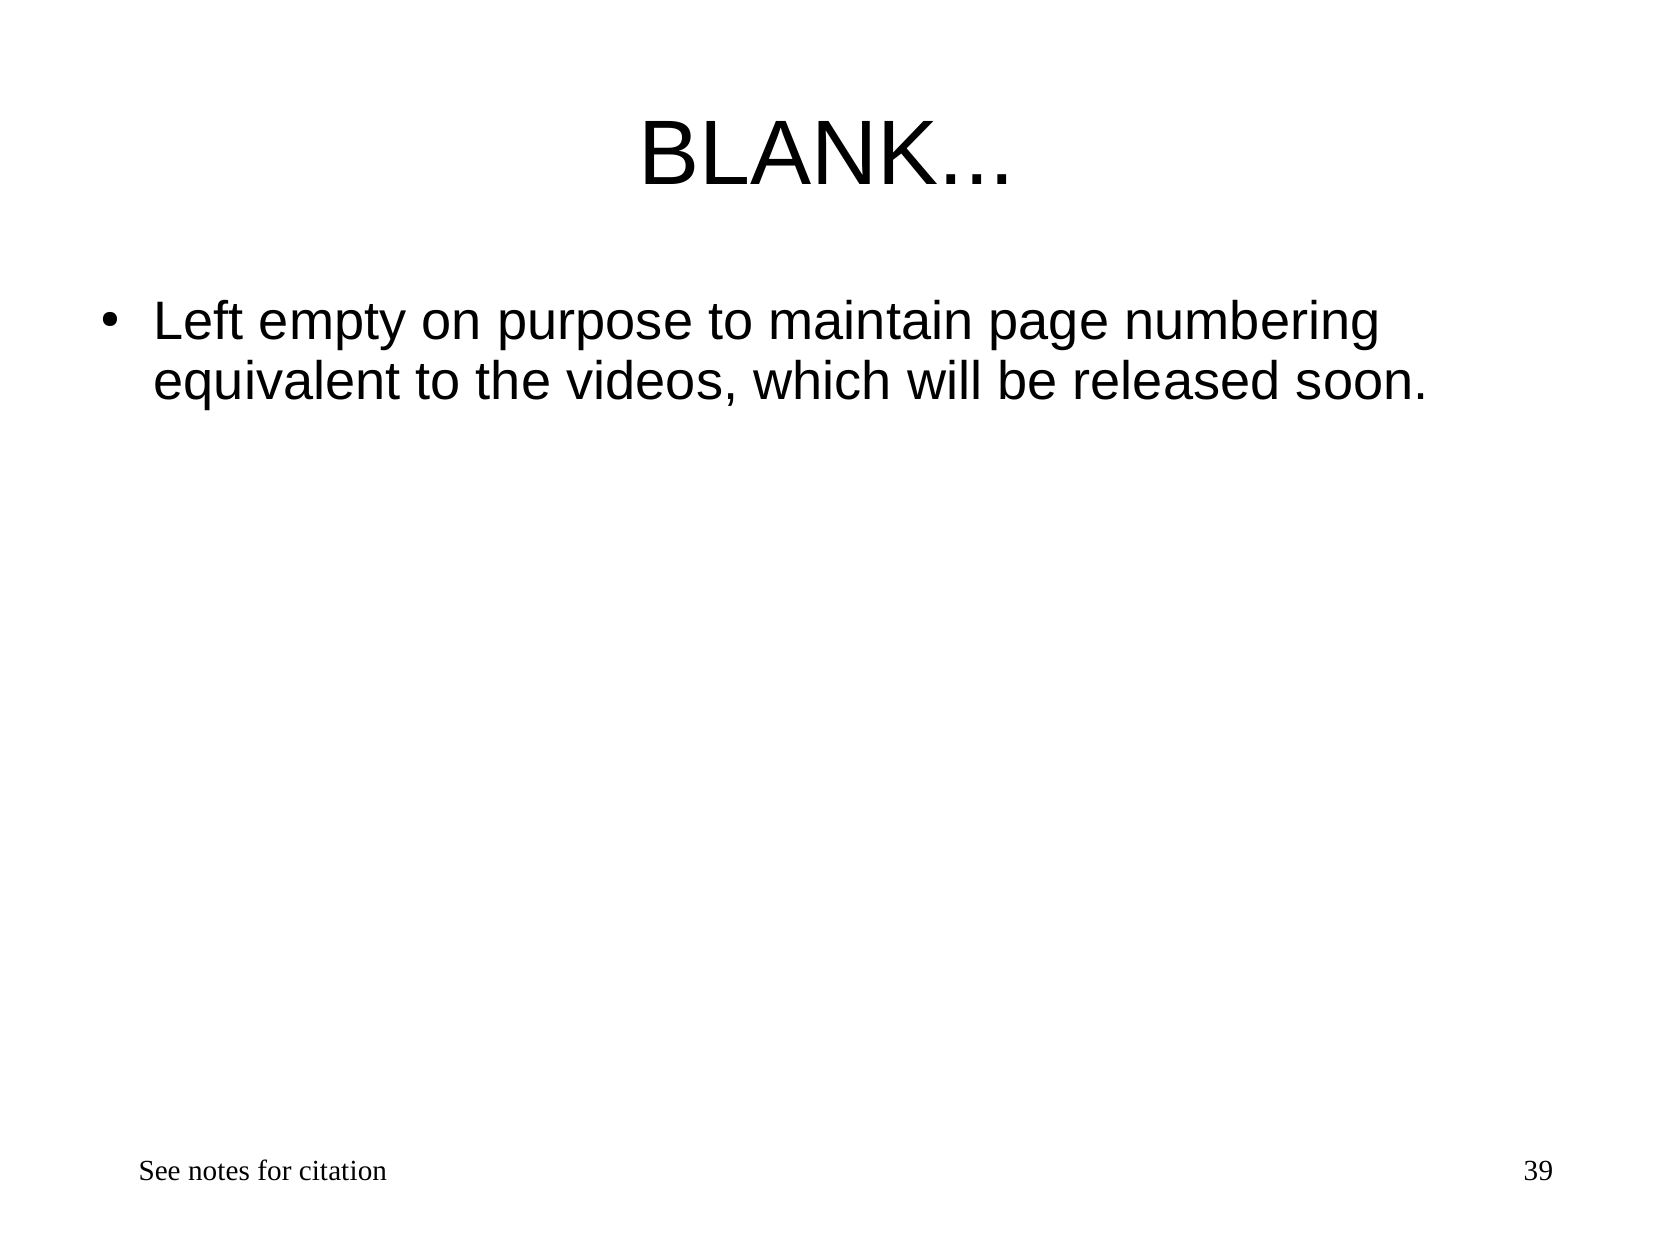

# BLANK...
Left empty on purpose to maintain page numbering equivalent to the videos, which will be released soon.
See notes for citation
39